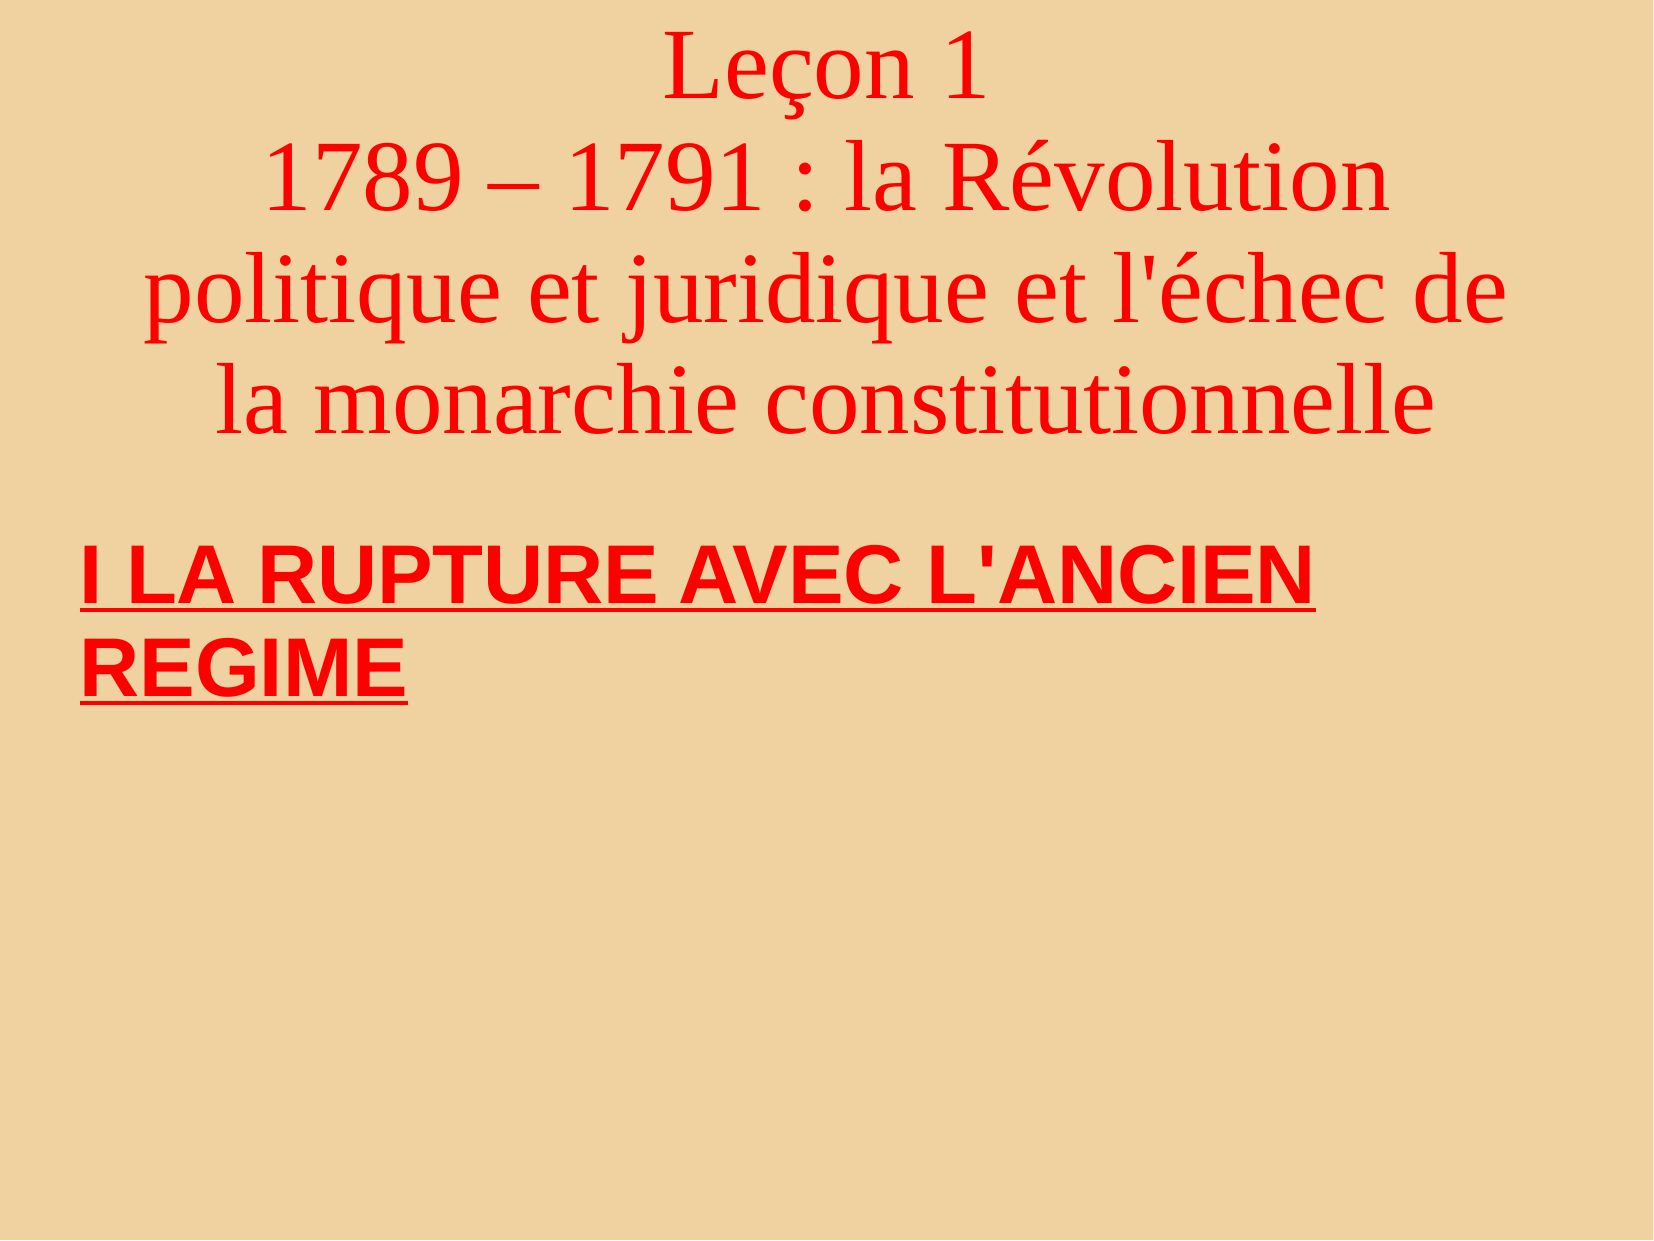

# Leçon 1 1789 – 1791 : la Révolution politique et juridique et l'échec de la monarchie constitutionnelle
I LA RUPTURE AVEC L'ANCIEN REGIME